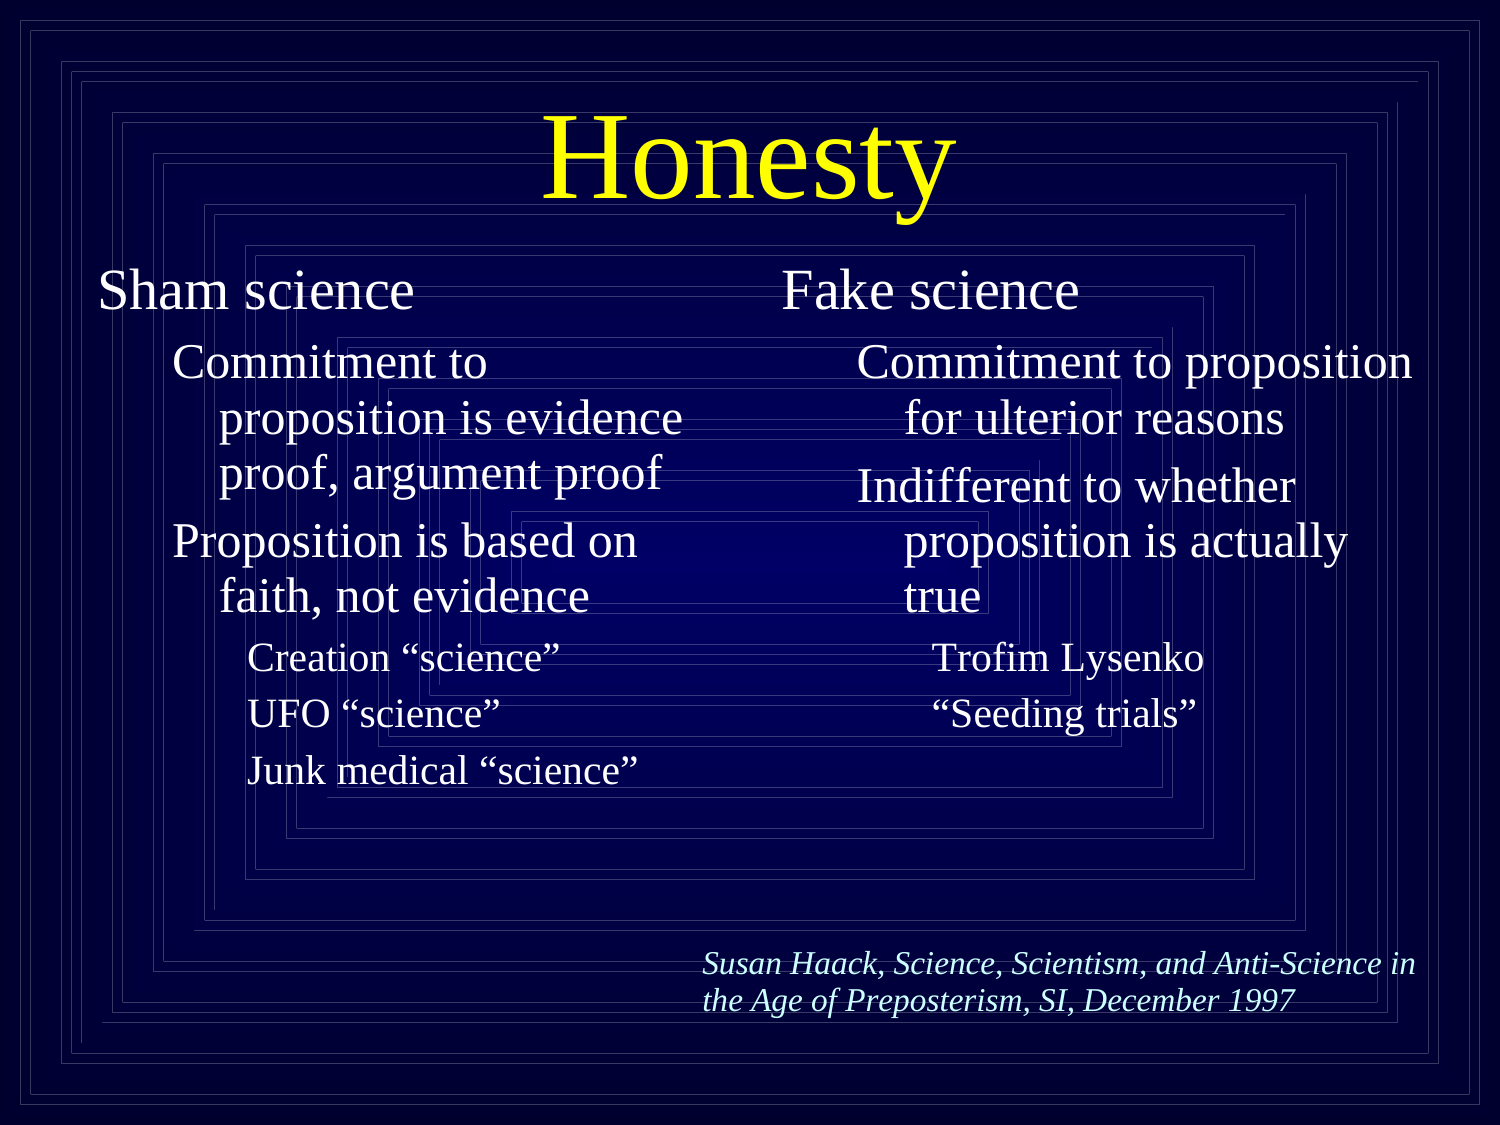

# Honesty
Sham science
Commitment to proposition is evidence proof, argument proof
Proposition is based on faith, not evidence
Creation “science”
UFO “science”
Junk medical “science”
Fake science
Commitment to proposition for ulterior reasons
Indifferent to whether proposition is actually true
Trofim Lysenko
“Seeding trials”
Susan Haack, Science, Scientism, and Anti-Science in the Age of Preposterism, SI, December 1997